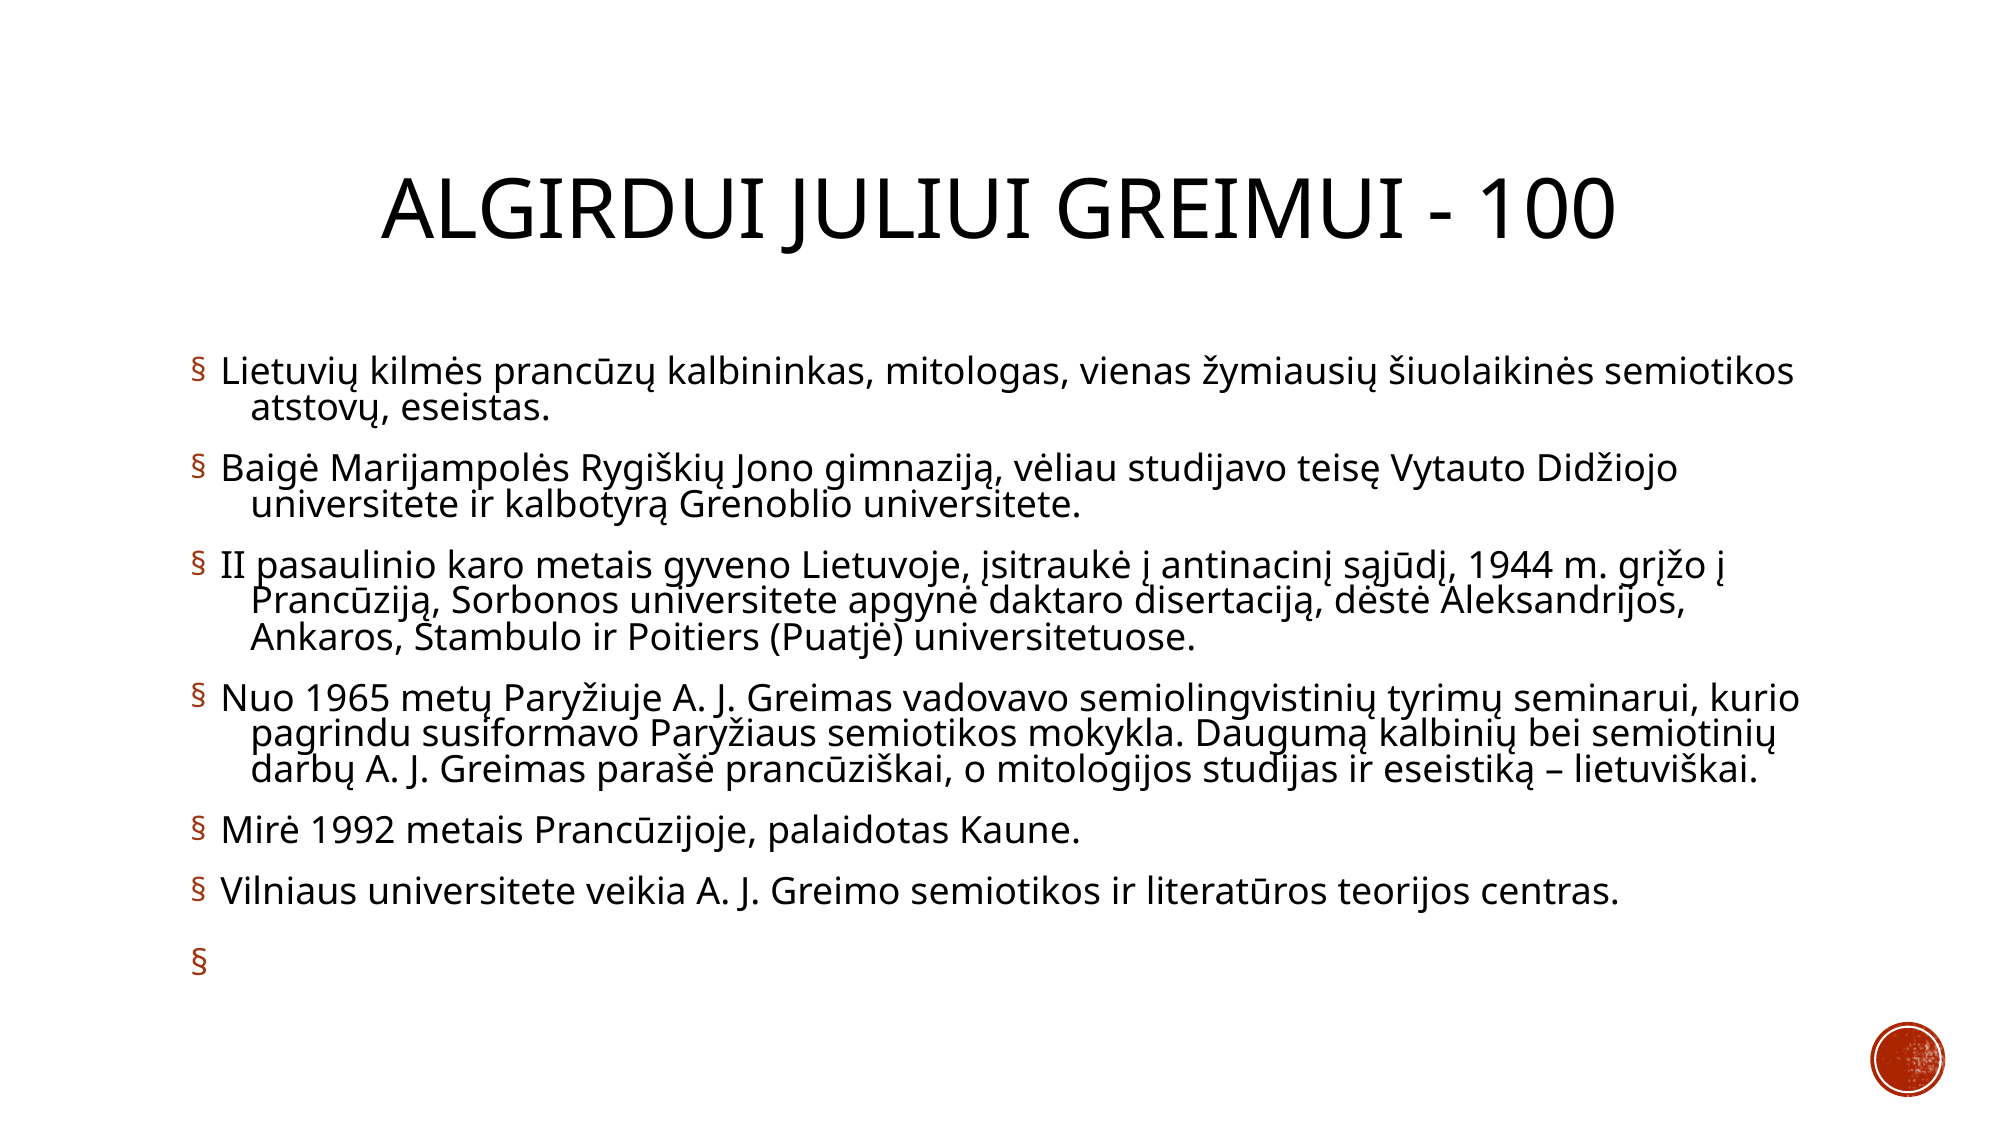

# AlgirdUI JuliuI GreimUI - 100
Lietuvių kilmės prancūzų kalbininkas, mitologas, vienas žymiausių šiuolaikinės semiotikos atstovų, eseistas.
Baigė Marijampolės Rygiškių Jono gimnaziją, vėliau studijavo teisę Vytauto Didžiojo universitete ir kalbotyrą Grenoblio universitete.
II pasaulinio karo metais gyveno Lietuvoje, įsitraukė į antinacinį sąjūdį, 1944 m. grįžo į Prancūziją, Sorbonos universitete apgynė daktaro disertaciją, dėstė Aleksandrijos, Ankaros, Stambulo ir Poitiers (Puatjė) universitetuose.
Nuo 1965 metų Paryžiuje A. J. Greimas vadovavo semiolingvistinių tyrimų seminarui, kurio pagrindu susiformavo Paryžiaus semiotikos mokykla. Daugumą kalbinių bei semiotinių darbų A. J. Greimas parašė prancūziškai, o mitologijos studijas ir eseistiką – lietuviškai.
Mirė 1992 metais Prancūzijoje, palaidotas Kaune.
Vilniaus universitete veikia A. J. Greimo semiotikos ir literatūros teorijos centras.